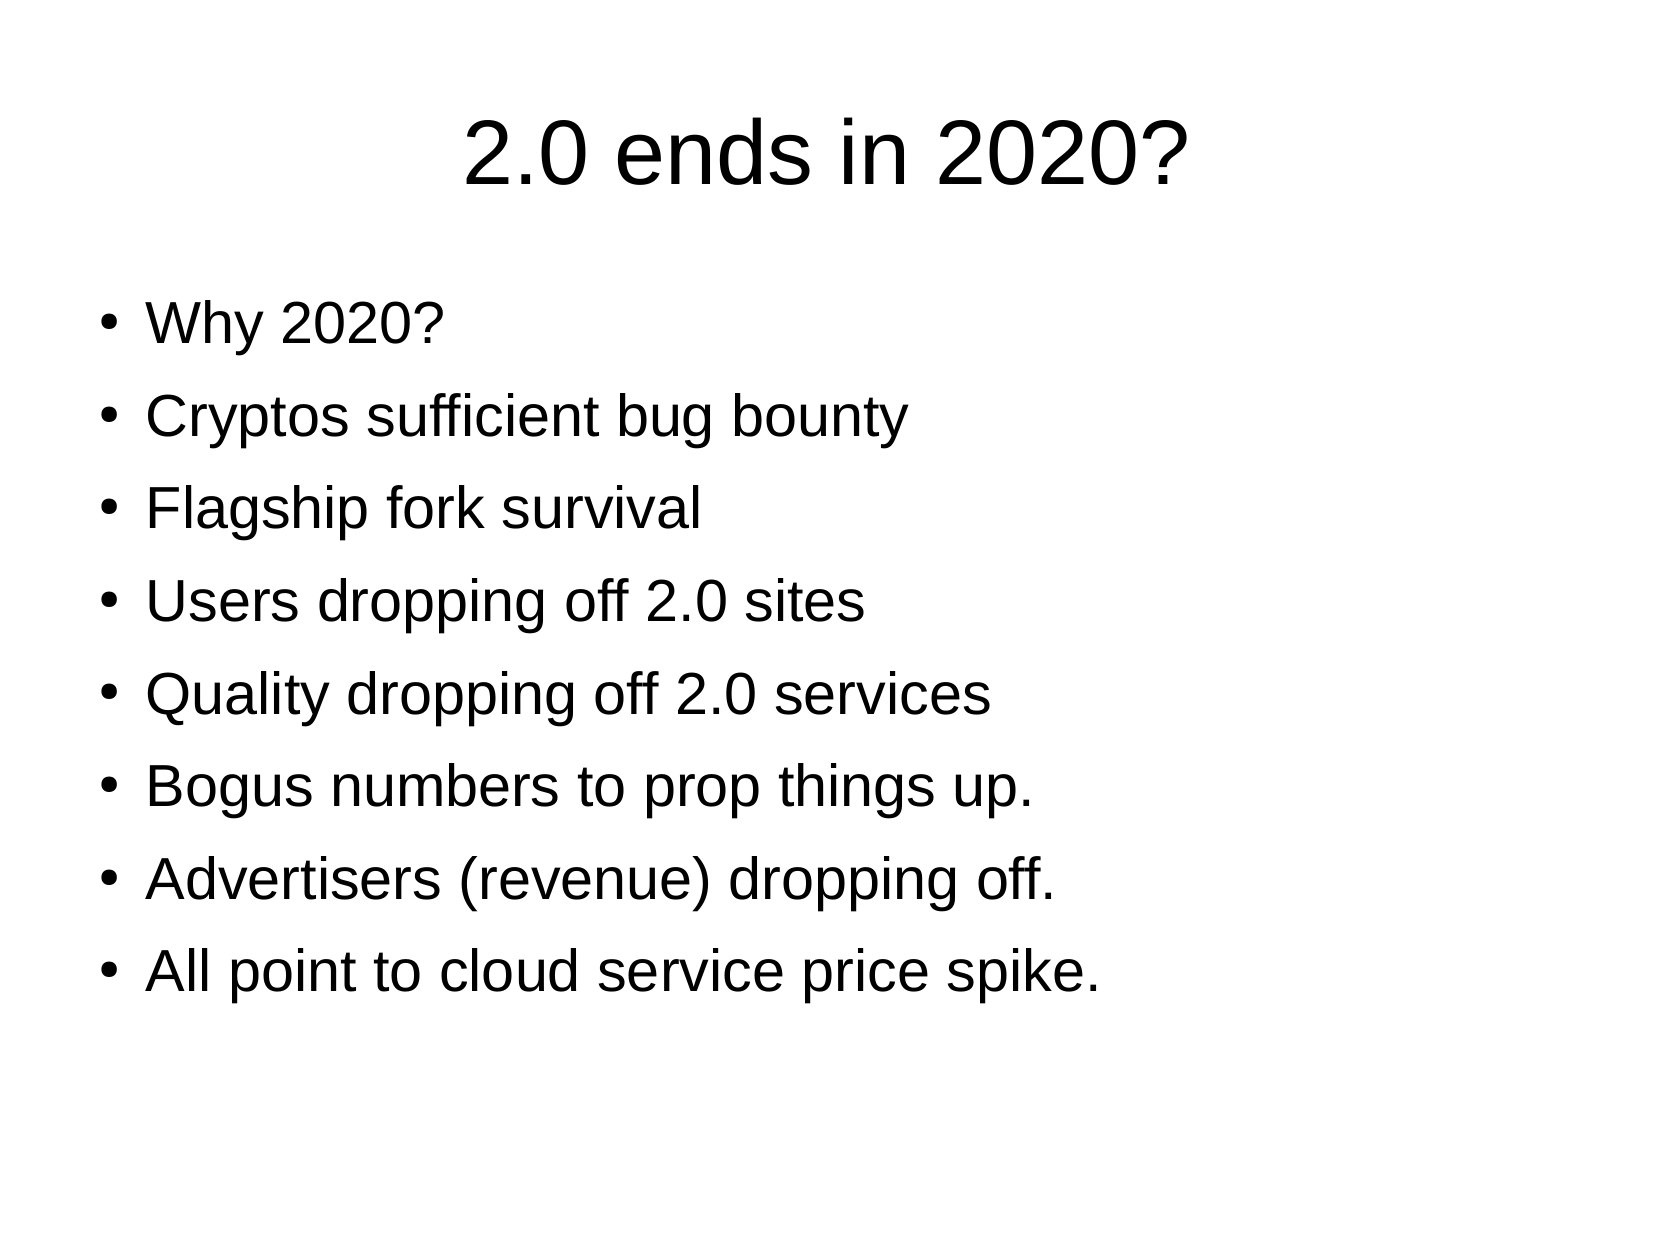

# 2.0 ends in 2020?
Why 2020?
Cryptos sufficient bug bounty
Flagship fork survival
Users dropping off 2.0 sites
Quality dropping off 2.0 services
Bogus numbers to prop things up.
Advertisers (revenue) dropping off.
All point to cloud service price spike.